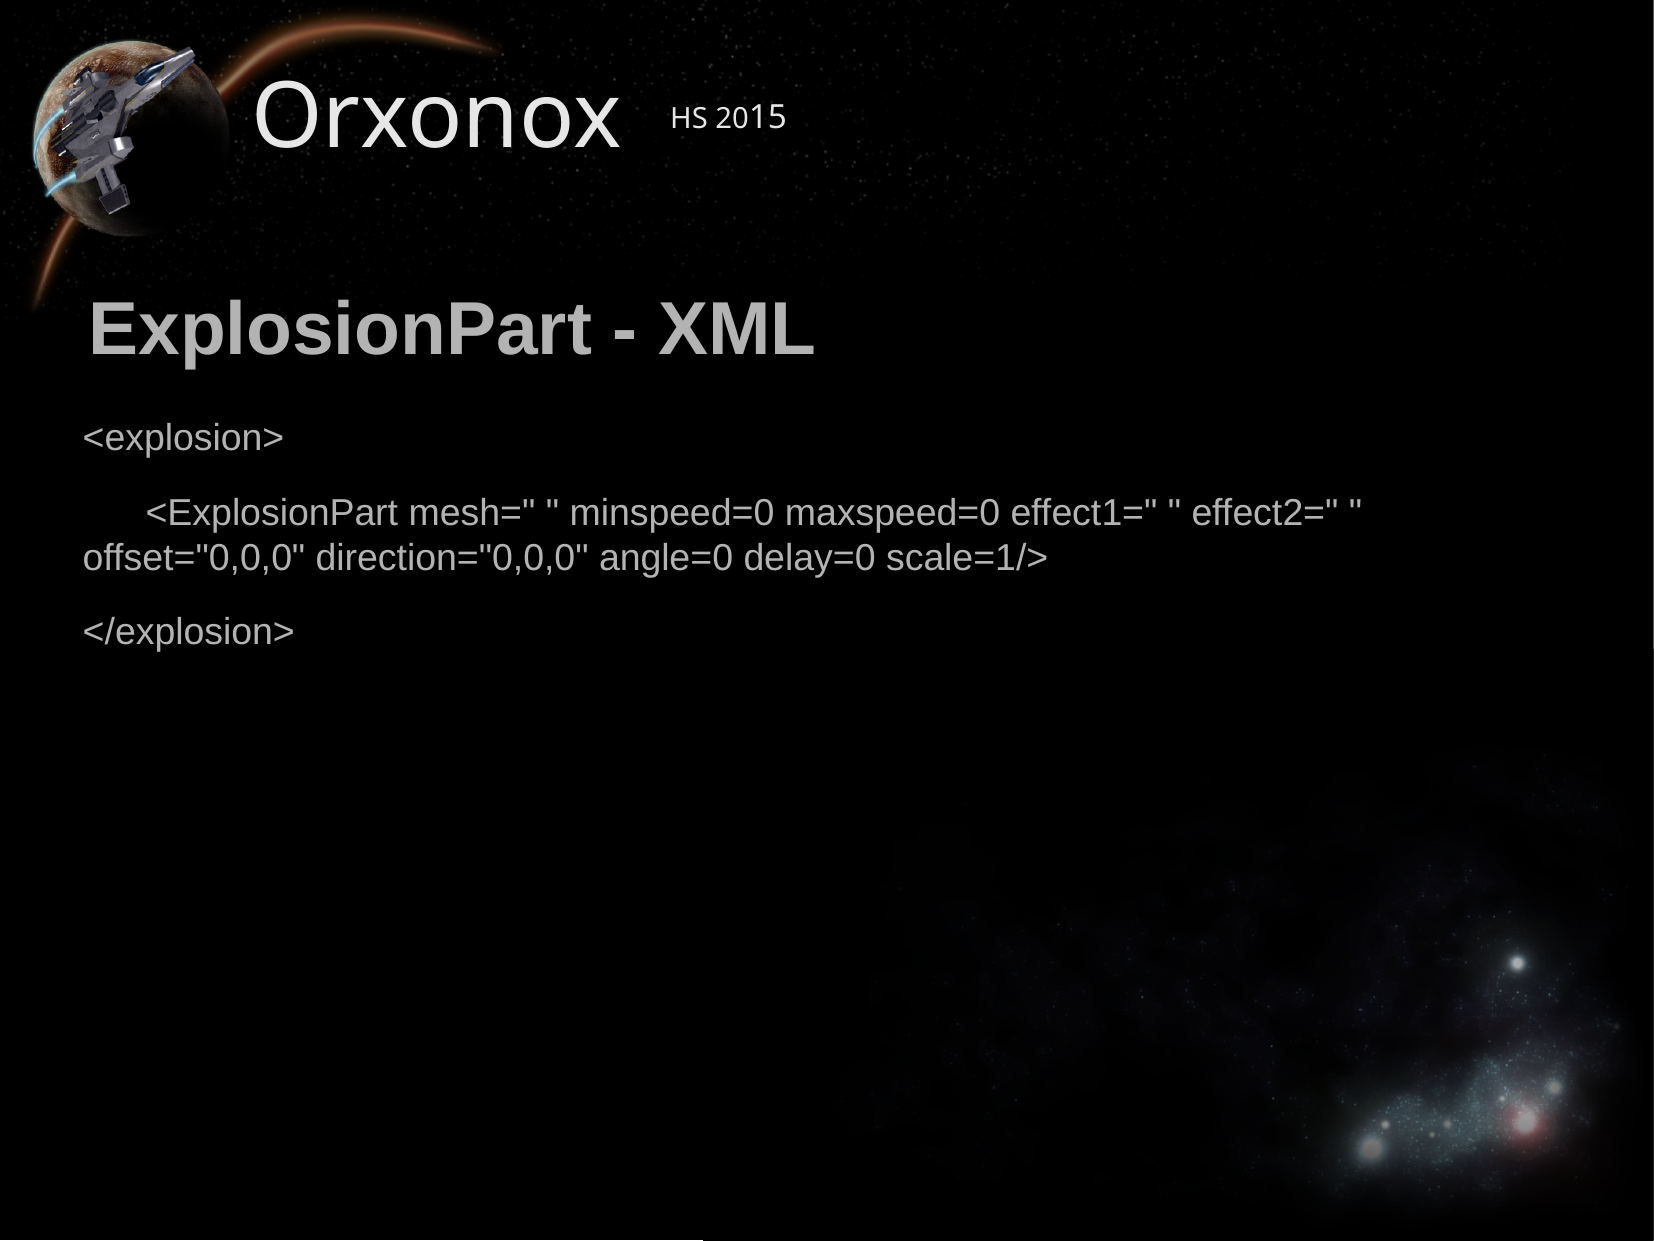

# ExplosionPart - XML
<explosion>
 <ExplosionPart mesh=" " minspeed=0 maxspeed=0 effect1=" " effect2=" " 	offset="0,0,0" direction="0,0,0" angle=0 delay=0 scale=1/>
</explosion>